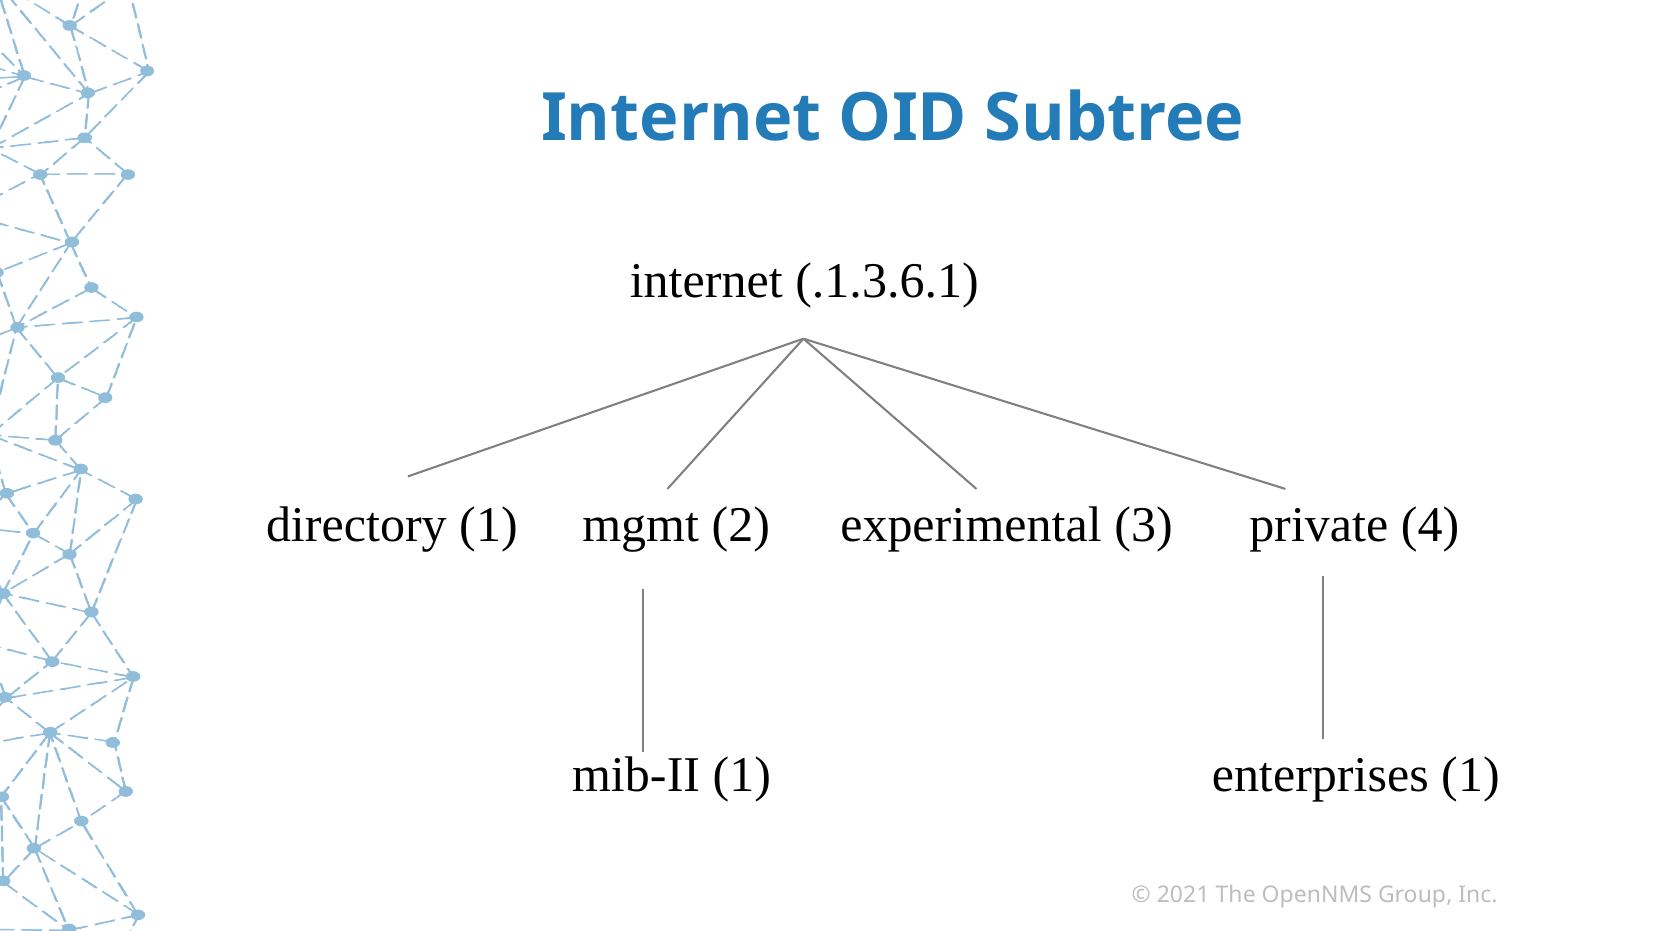

# Internet OID Subtree
internet (.1.3.6.1)
directory (1)
mgmt (2)
experimental (3)
private (4)
mib-II (1)
enterprises (1)